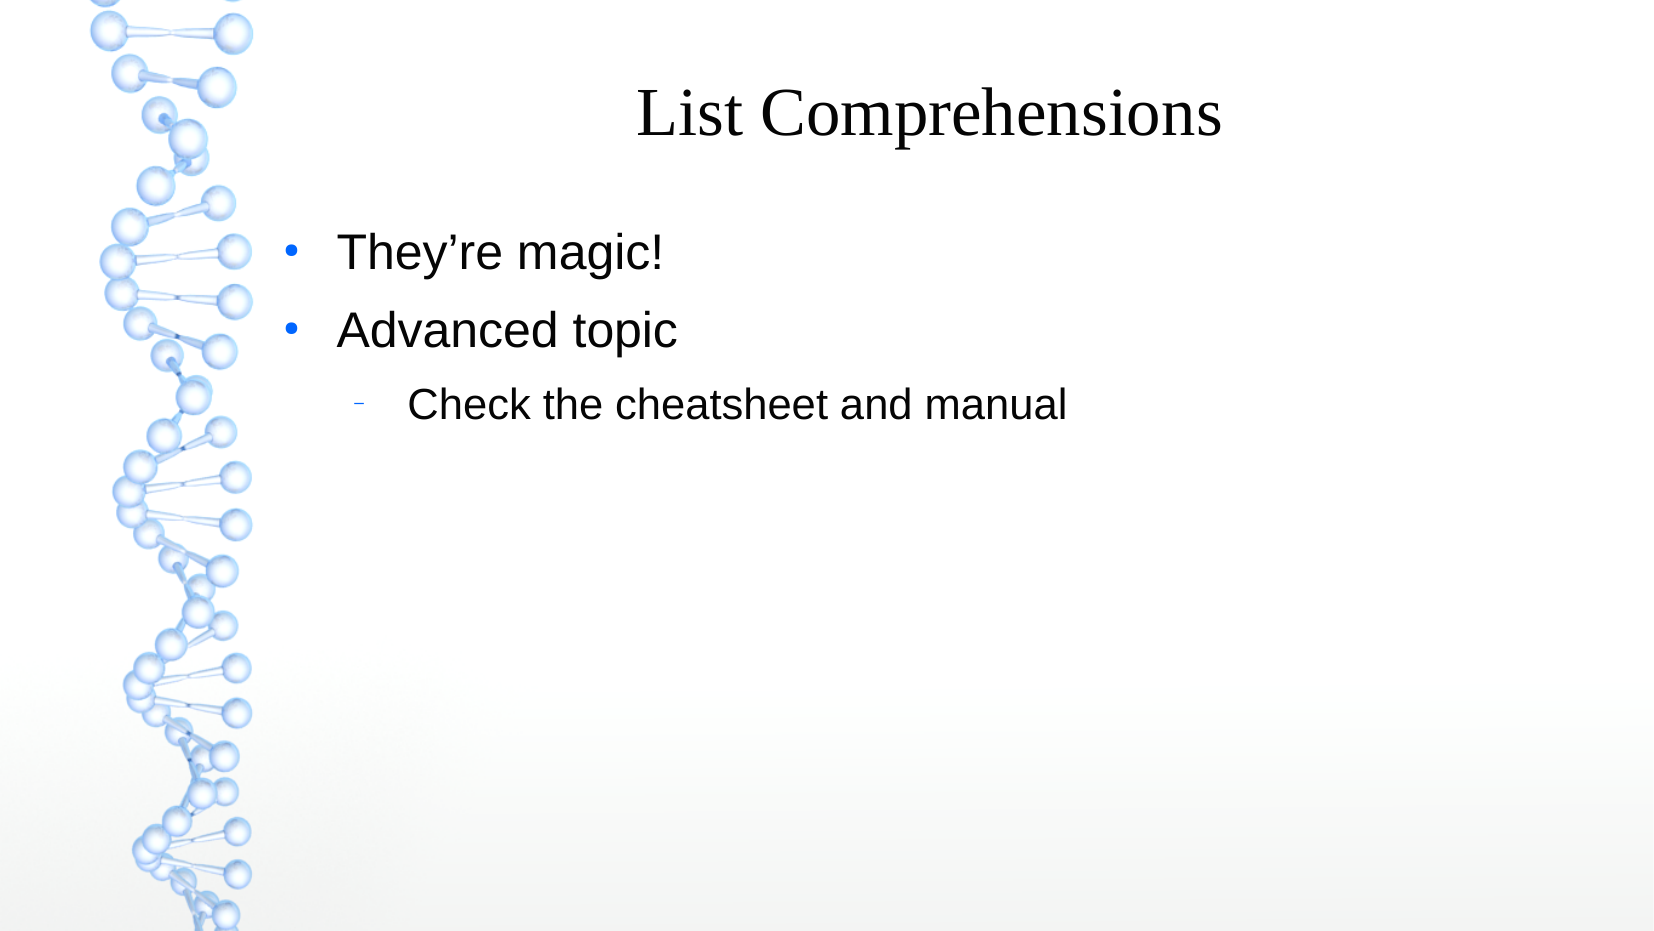

# List Comprehensions
They’re magic!
Advanced topic
Check the cheatsheet and manual